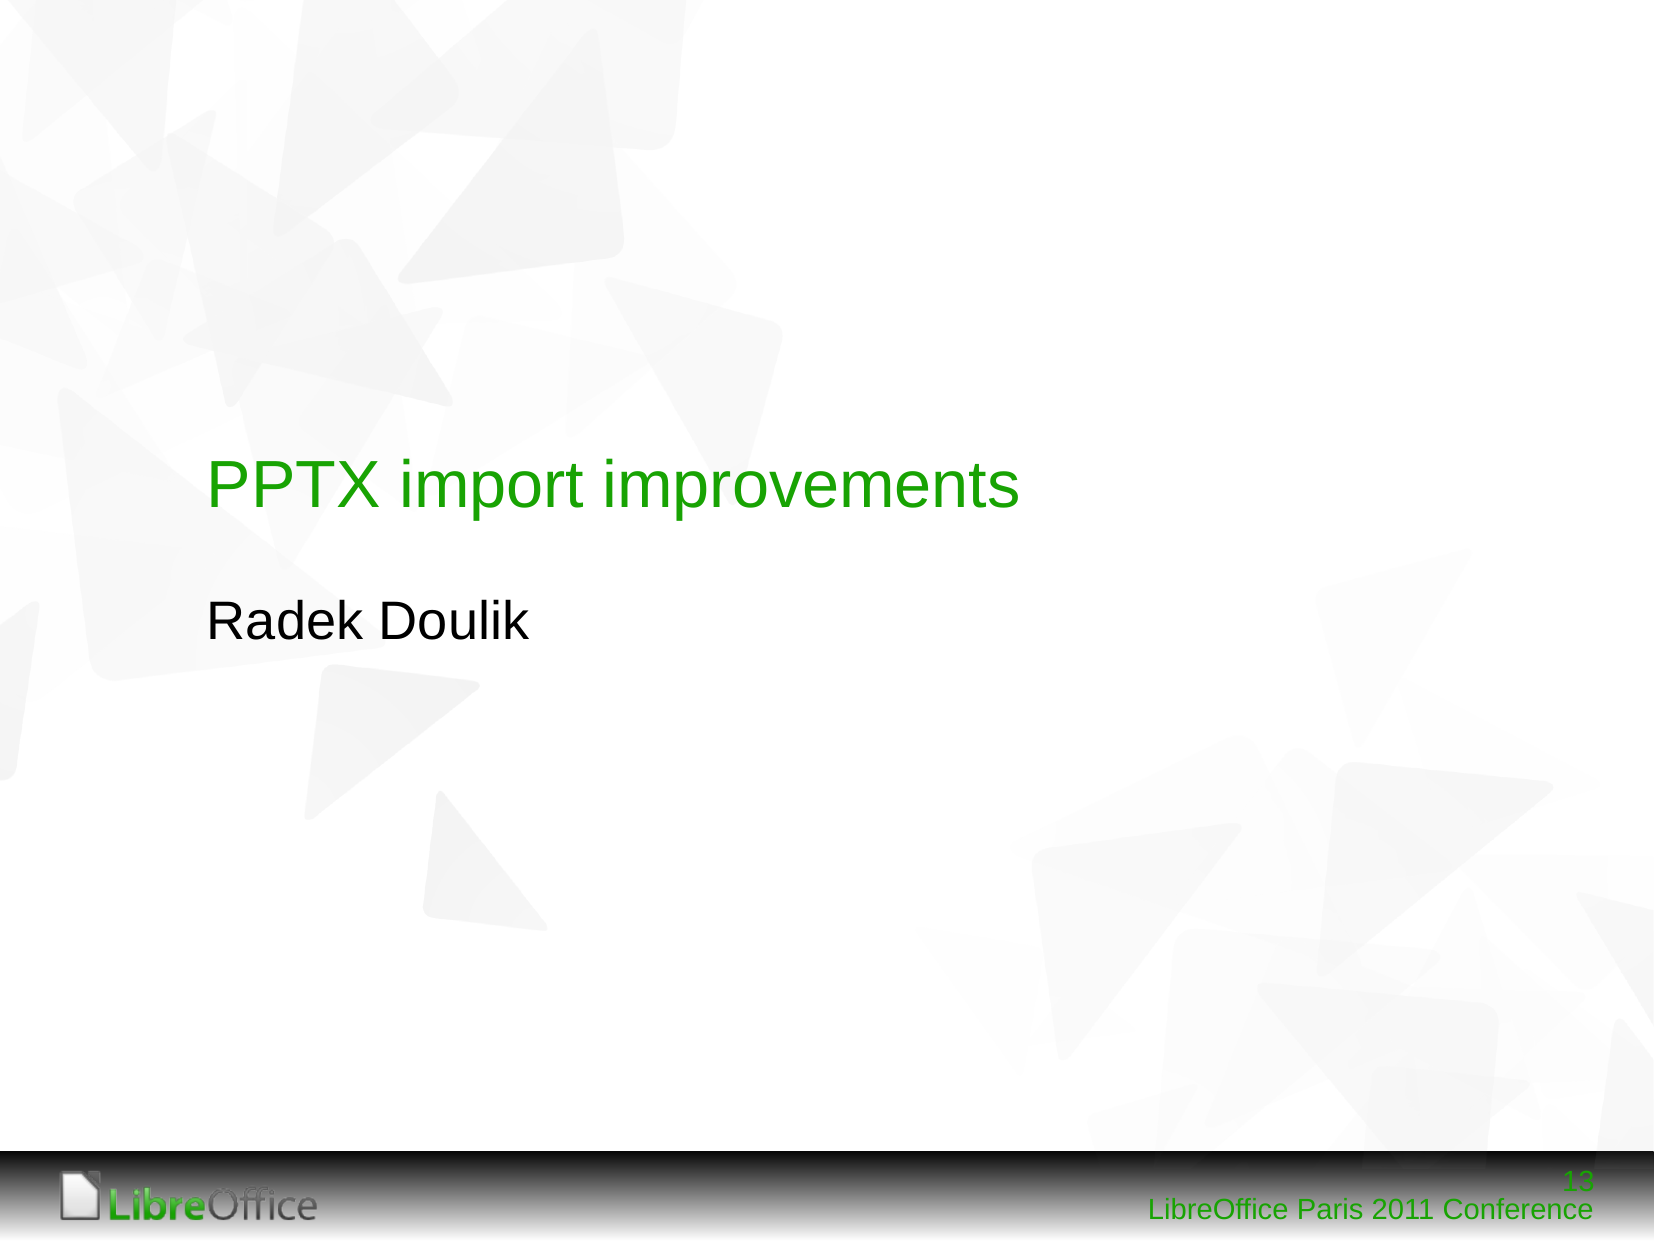

# PPTX import improvements
Radek Doulik
13
LibreOffice Paris 2011 Conference